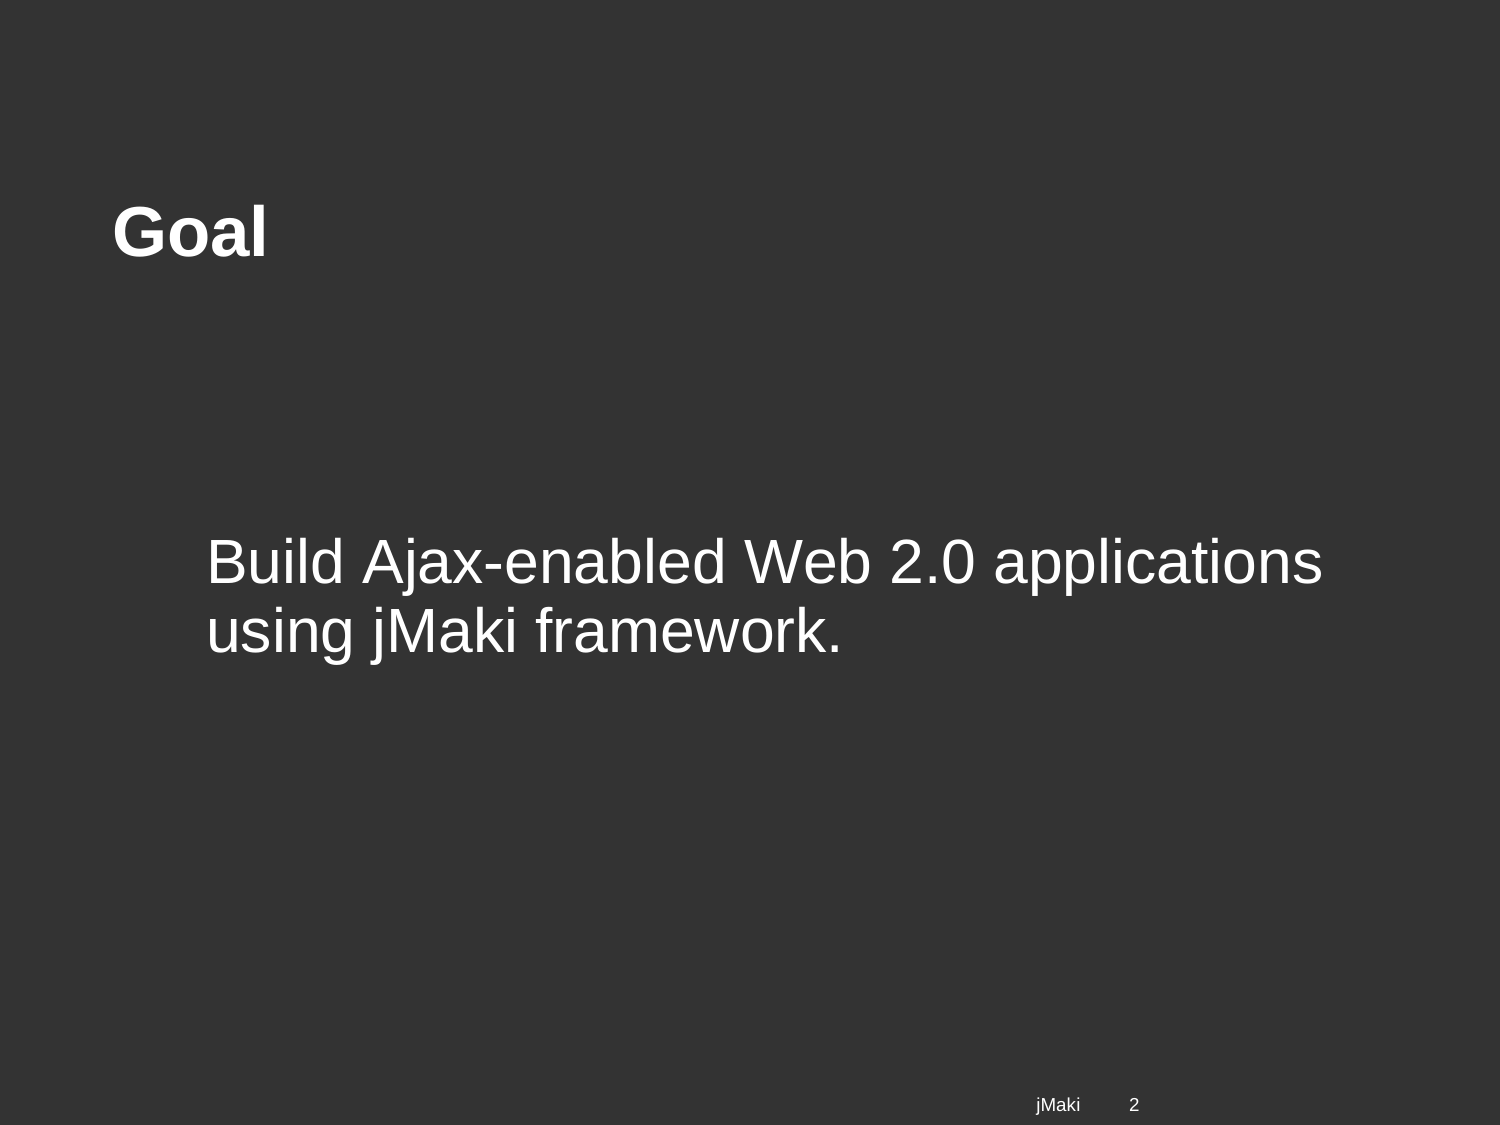

# Goal
Build Ajax-enabled Web 2.0 applications using jMaki framework.